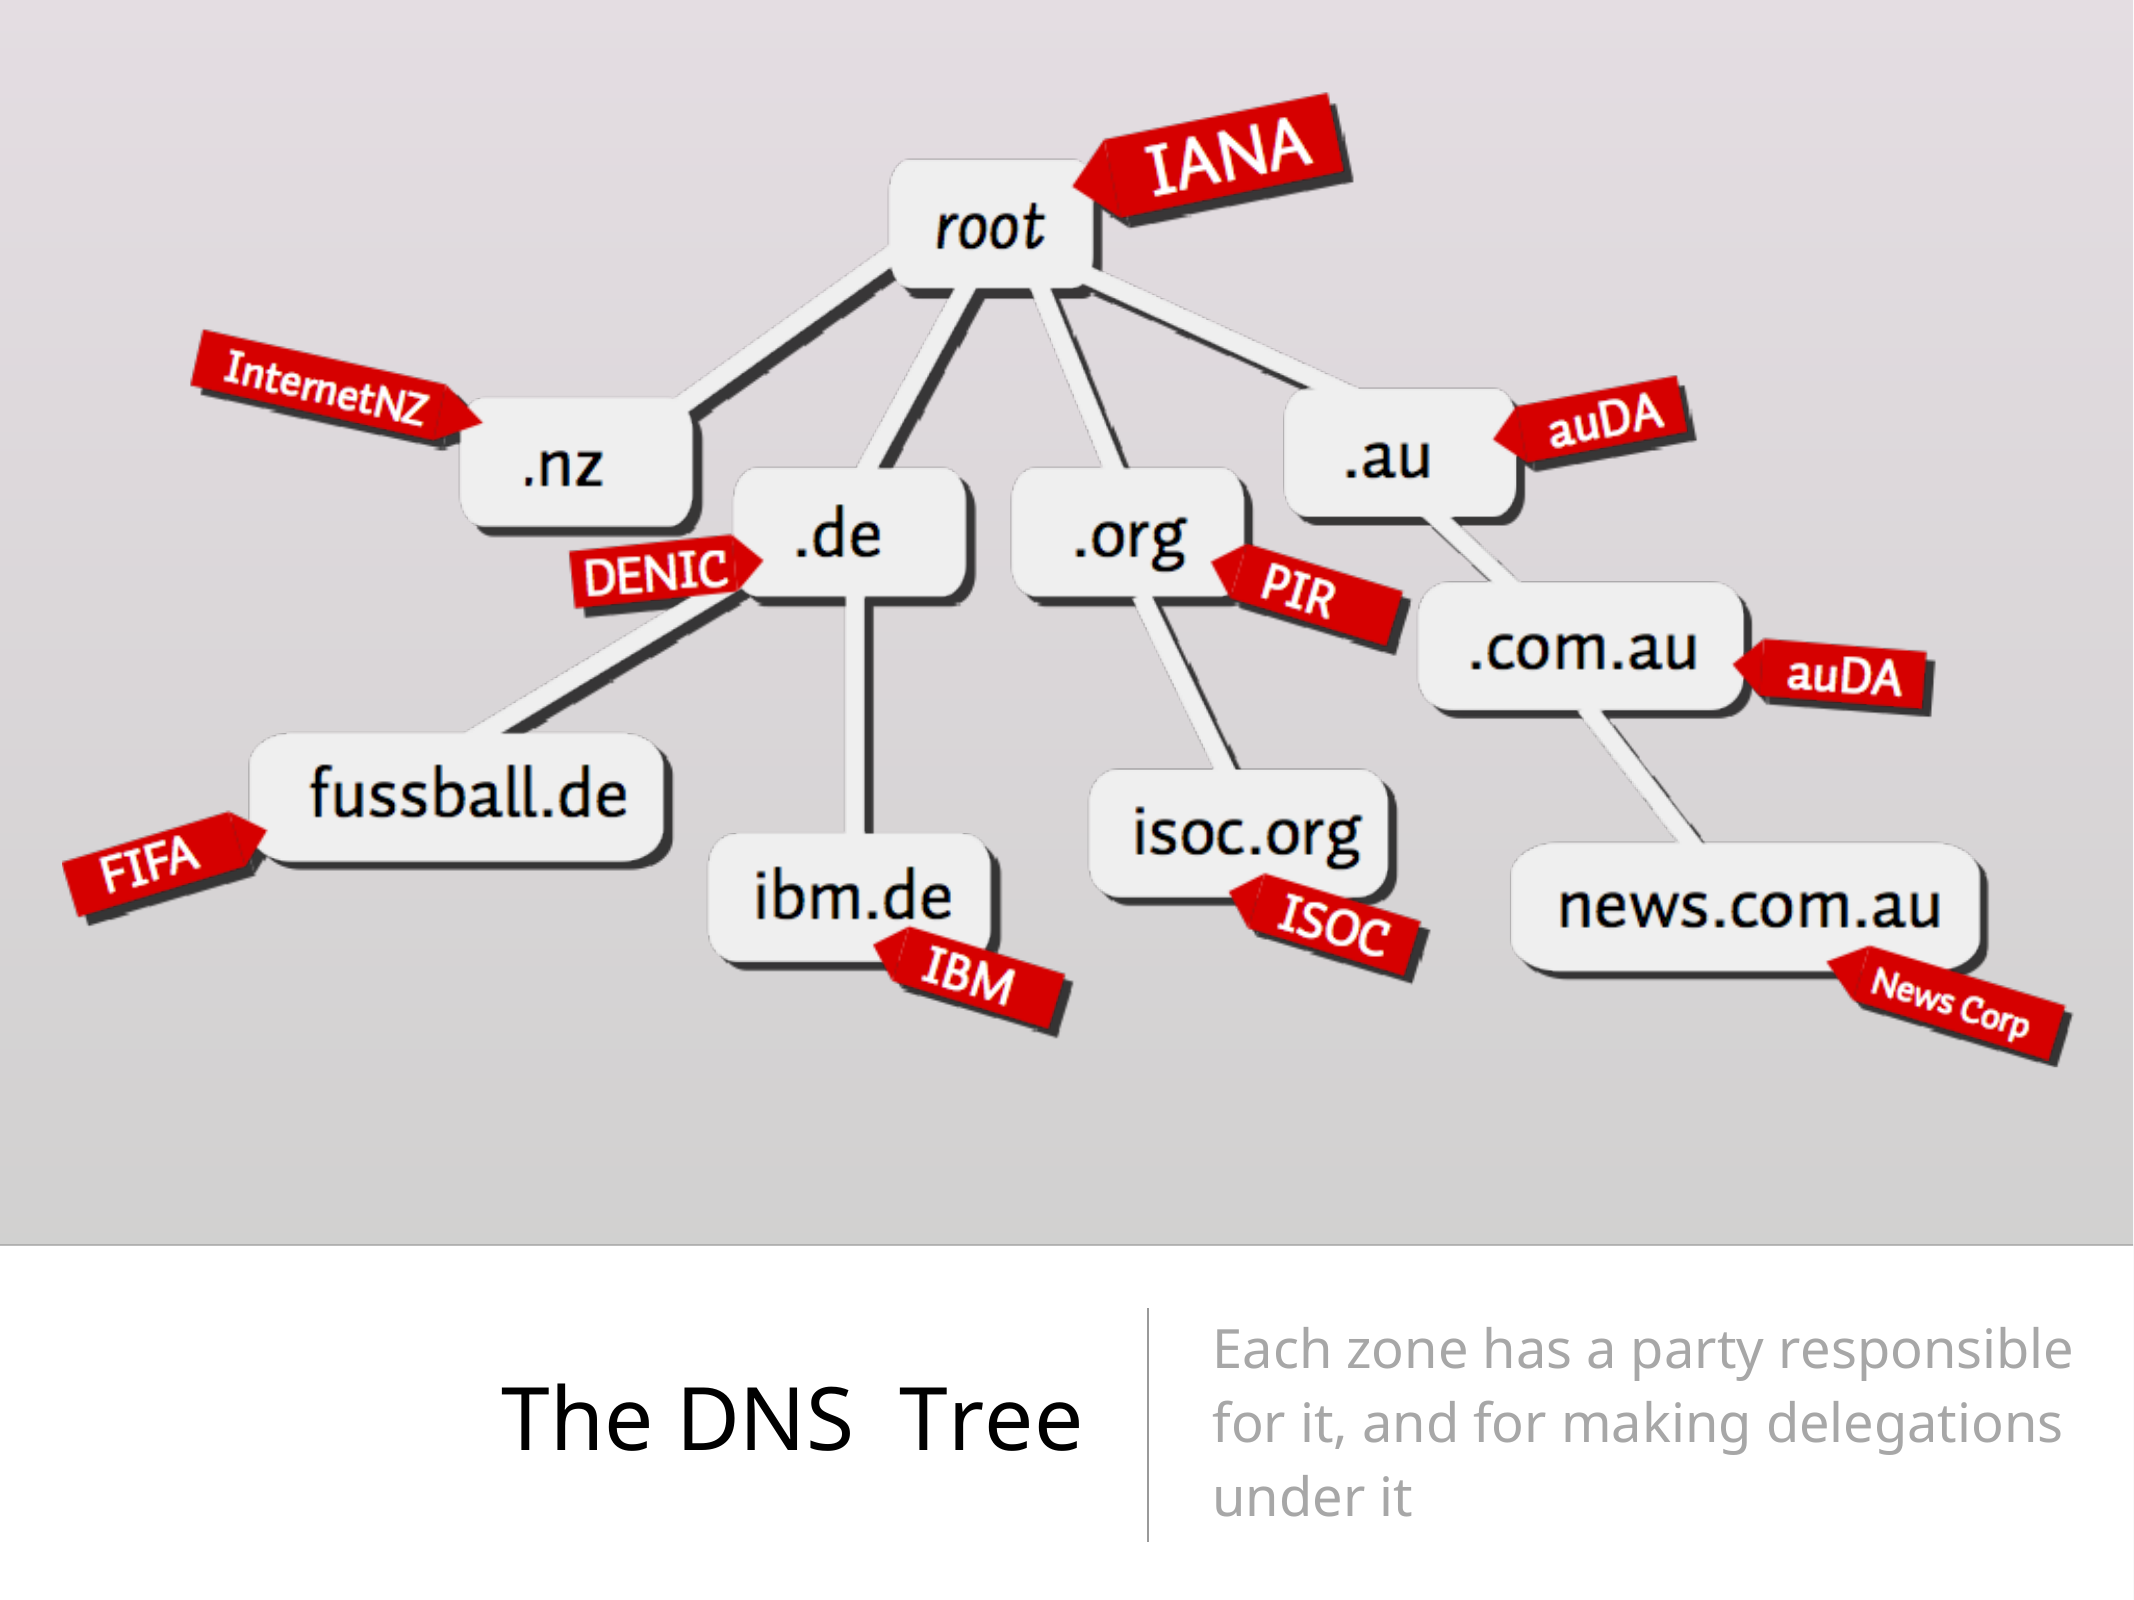

# The DNS Tree
Each zone has a party responsible for it, and for making delegations under it